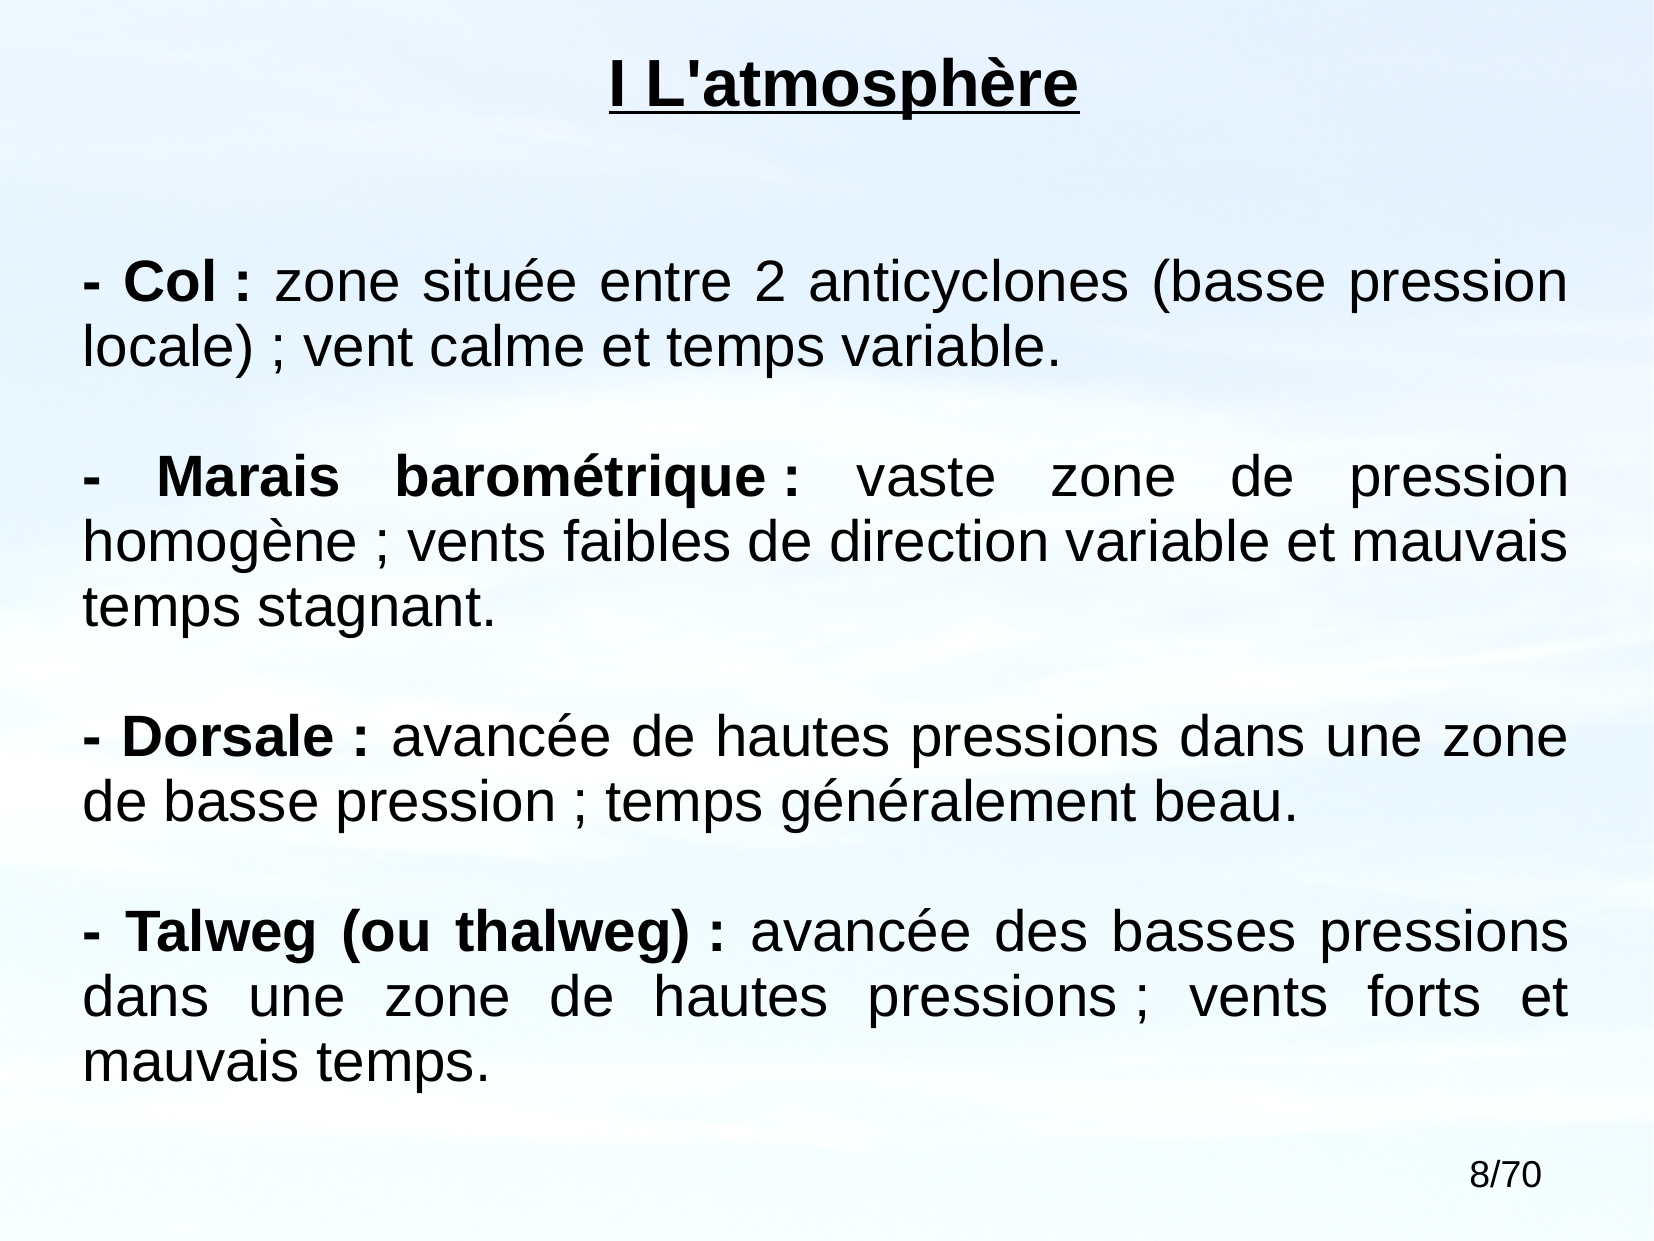

# I L'atmosphère
- Col : zone située entre 2 anticyclones (basse pression locale) ; vent calme et temps variable.
- Marais barométrique : vaste zone de pression homogène ; vents faibles de direction variable et mauvais temps stagnant.
- Dorsale : avancée de hautes pressions dans une zone de basse pression ; temps généralement beau.
- Talweg (ou thalweg) : avancée des basses pressions dans une zone de hautes pressions ; vents forts et mauvais temps.